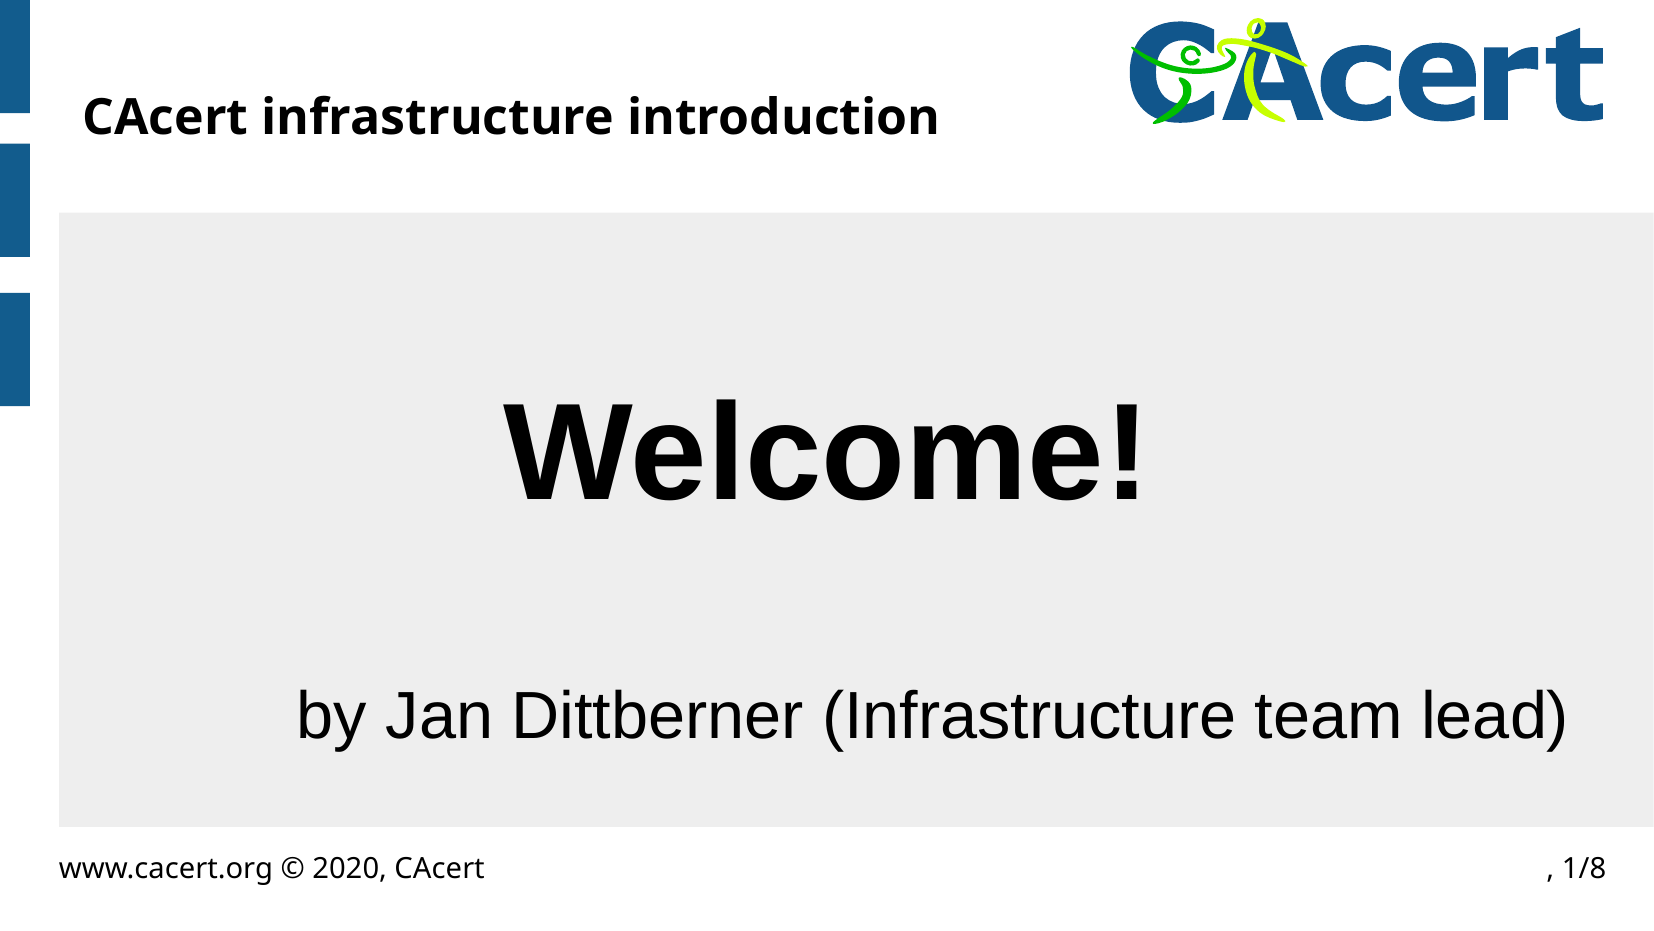

CAcert infrastructure introduction
# Welcome!
by Jan Dittberner (Infrastructure team lead)
1